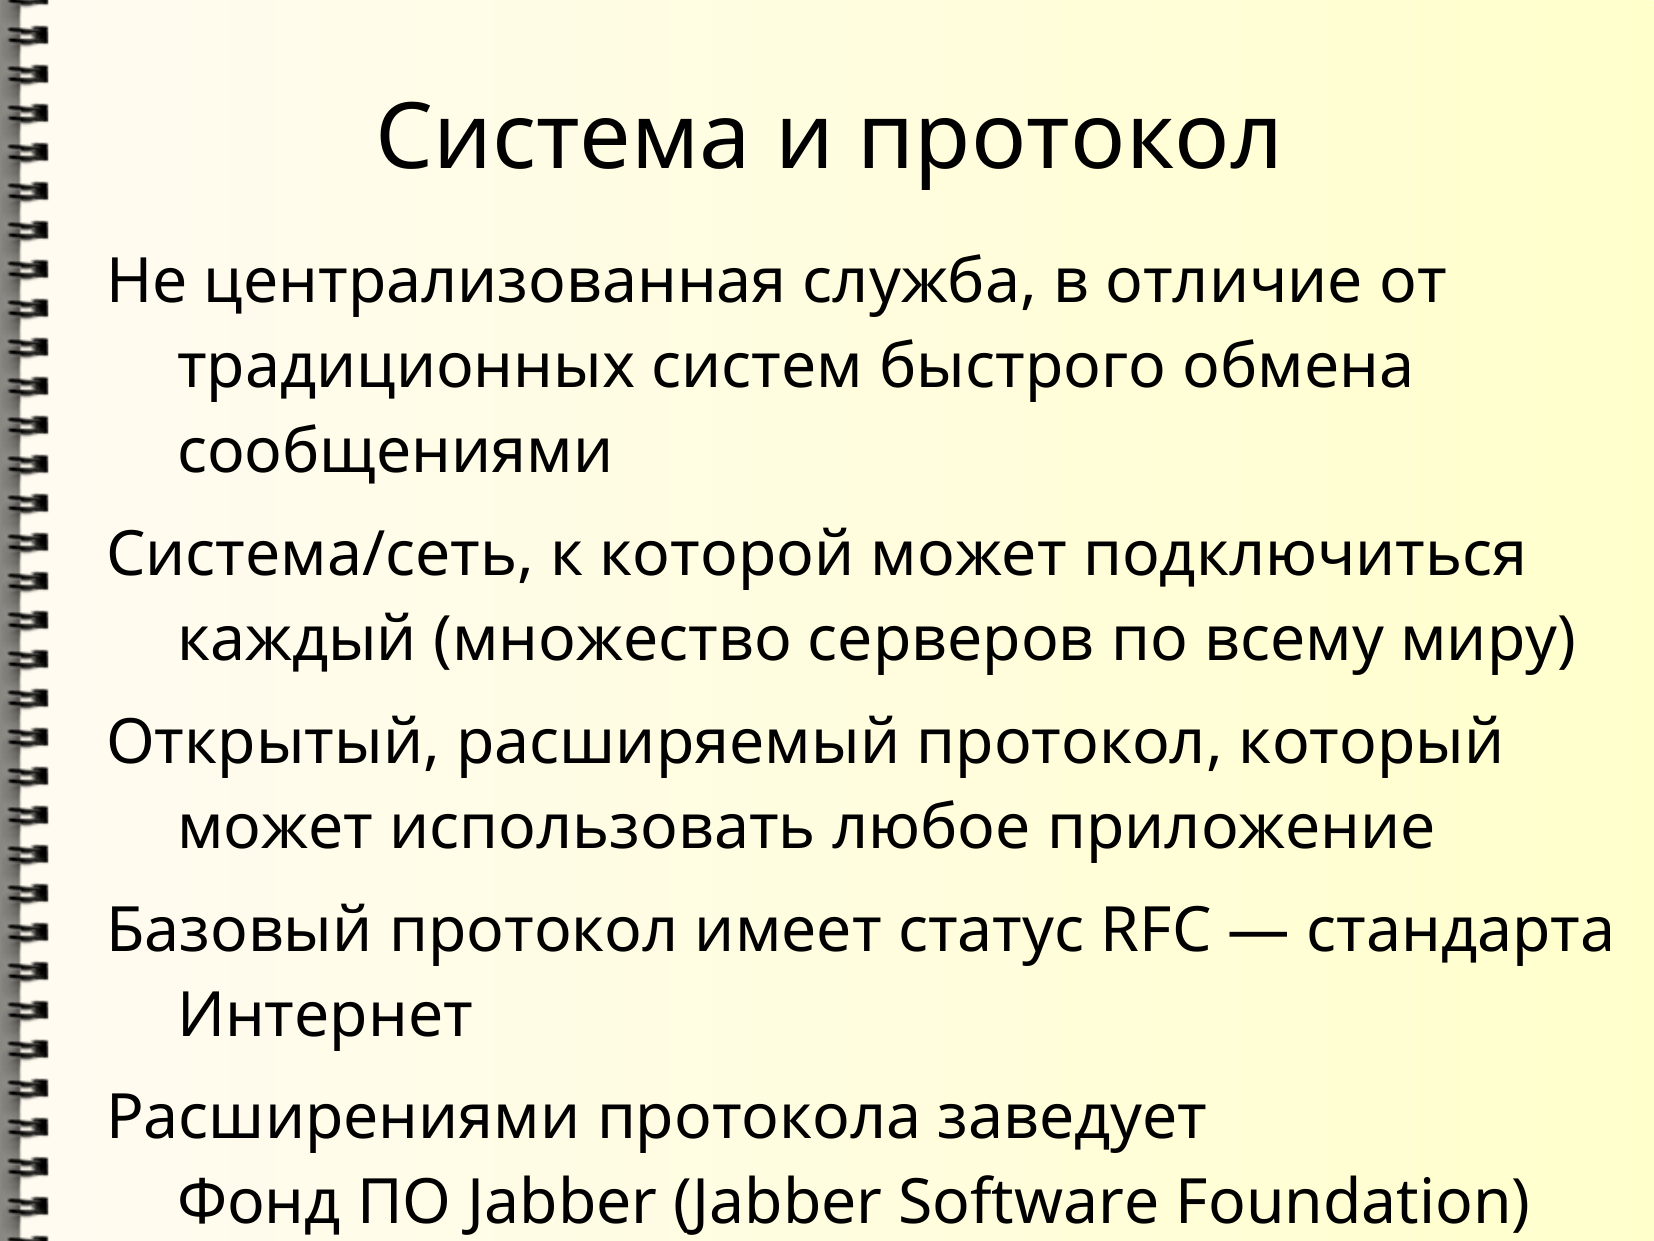

# Система и протокол
Не централизованная служба, в отличие от традиционных систем быстрого обмена сообщениями
Система/сеть, к которой может подключиться каждый (множество серверов по всему миру)
Открытый, расширяемый протокол, который может использовать любое приложение
Базовый протокол имеет статус RFC — стандарта Интернет
Расширениями протокола заведует
Фонд ПО Jabber (Jabber Software Foundation)